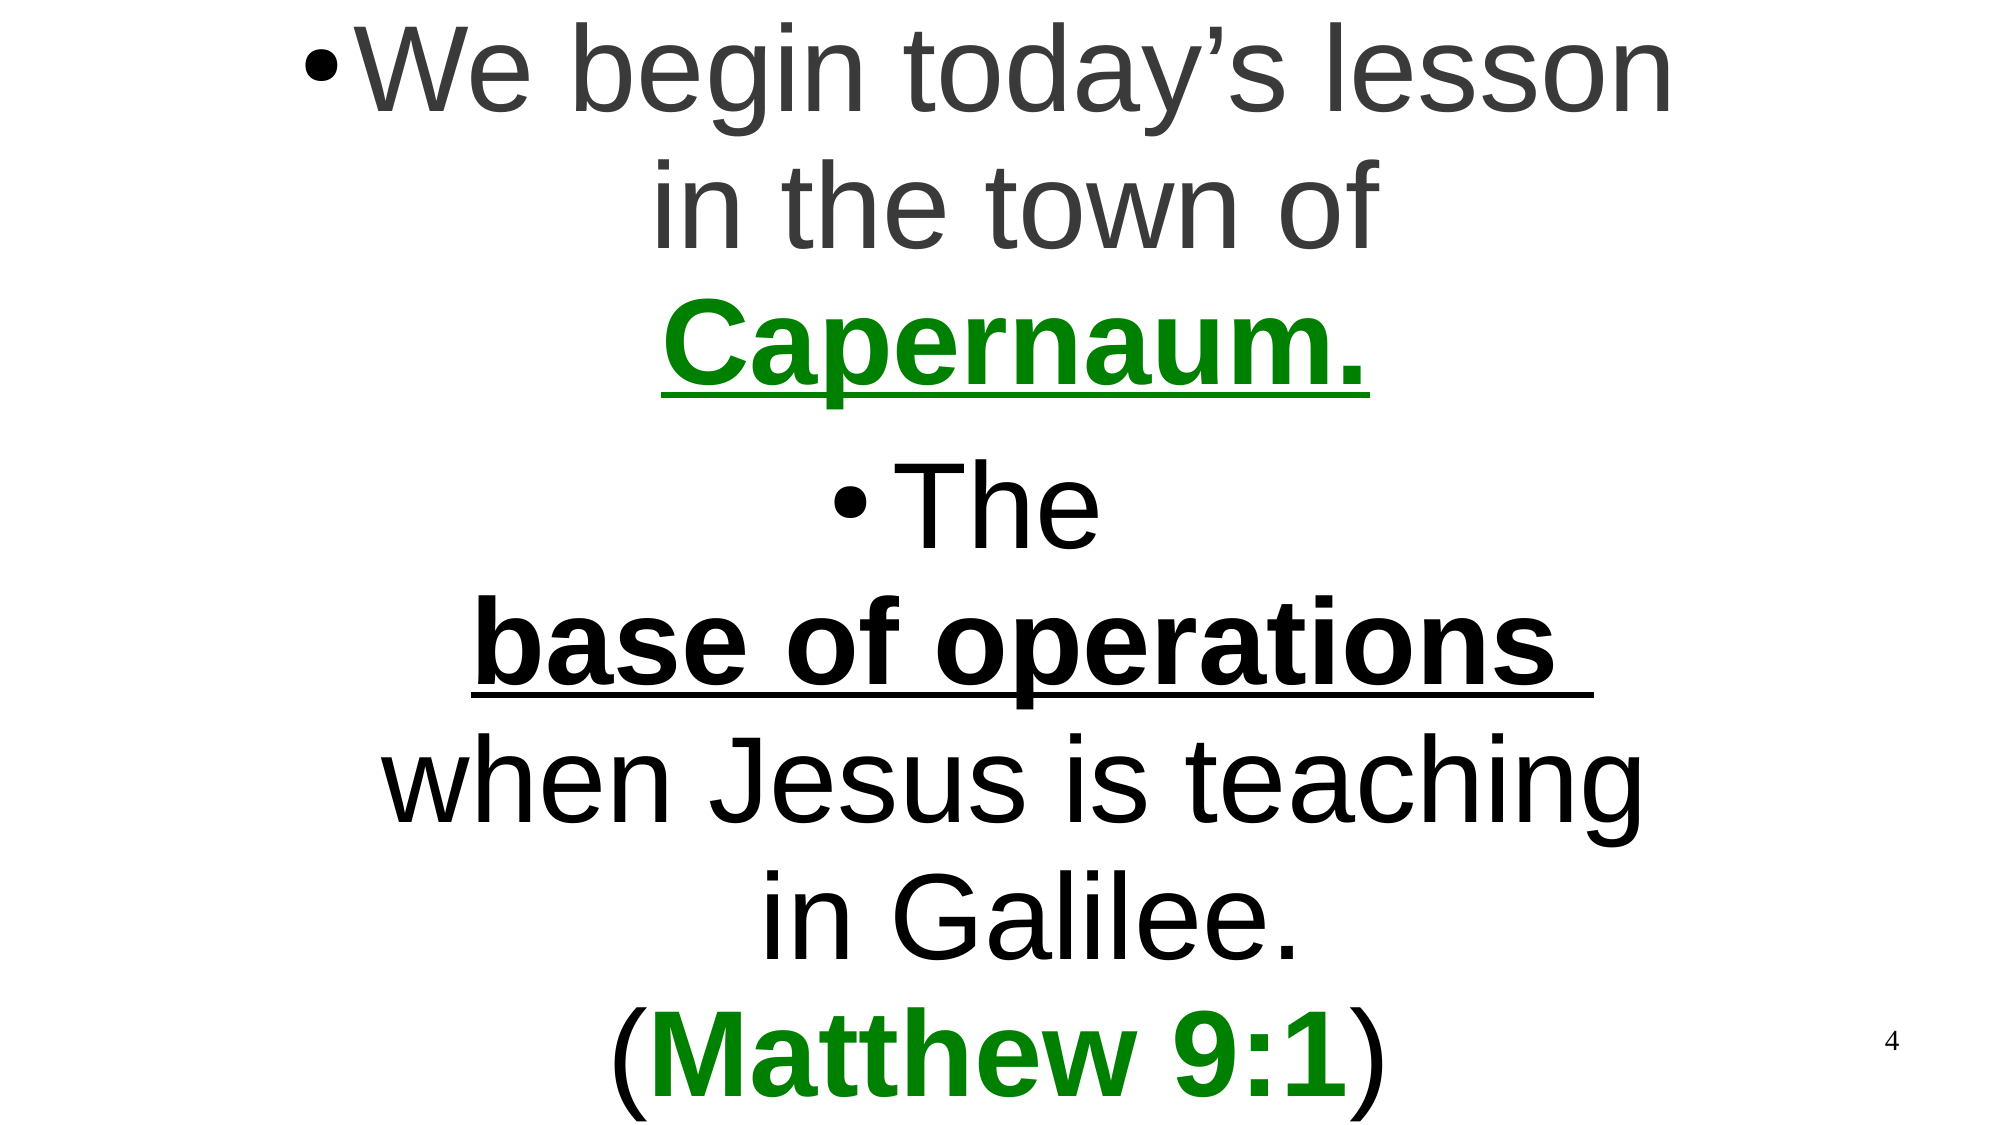

# We begin today’s lesson in the town of Capernaum.
The
base of operations
when Jesus is teaching
in Galilee.
(Matthew 9:1)
4